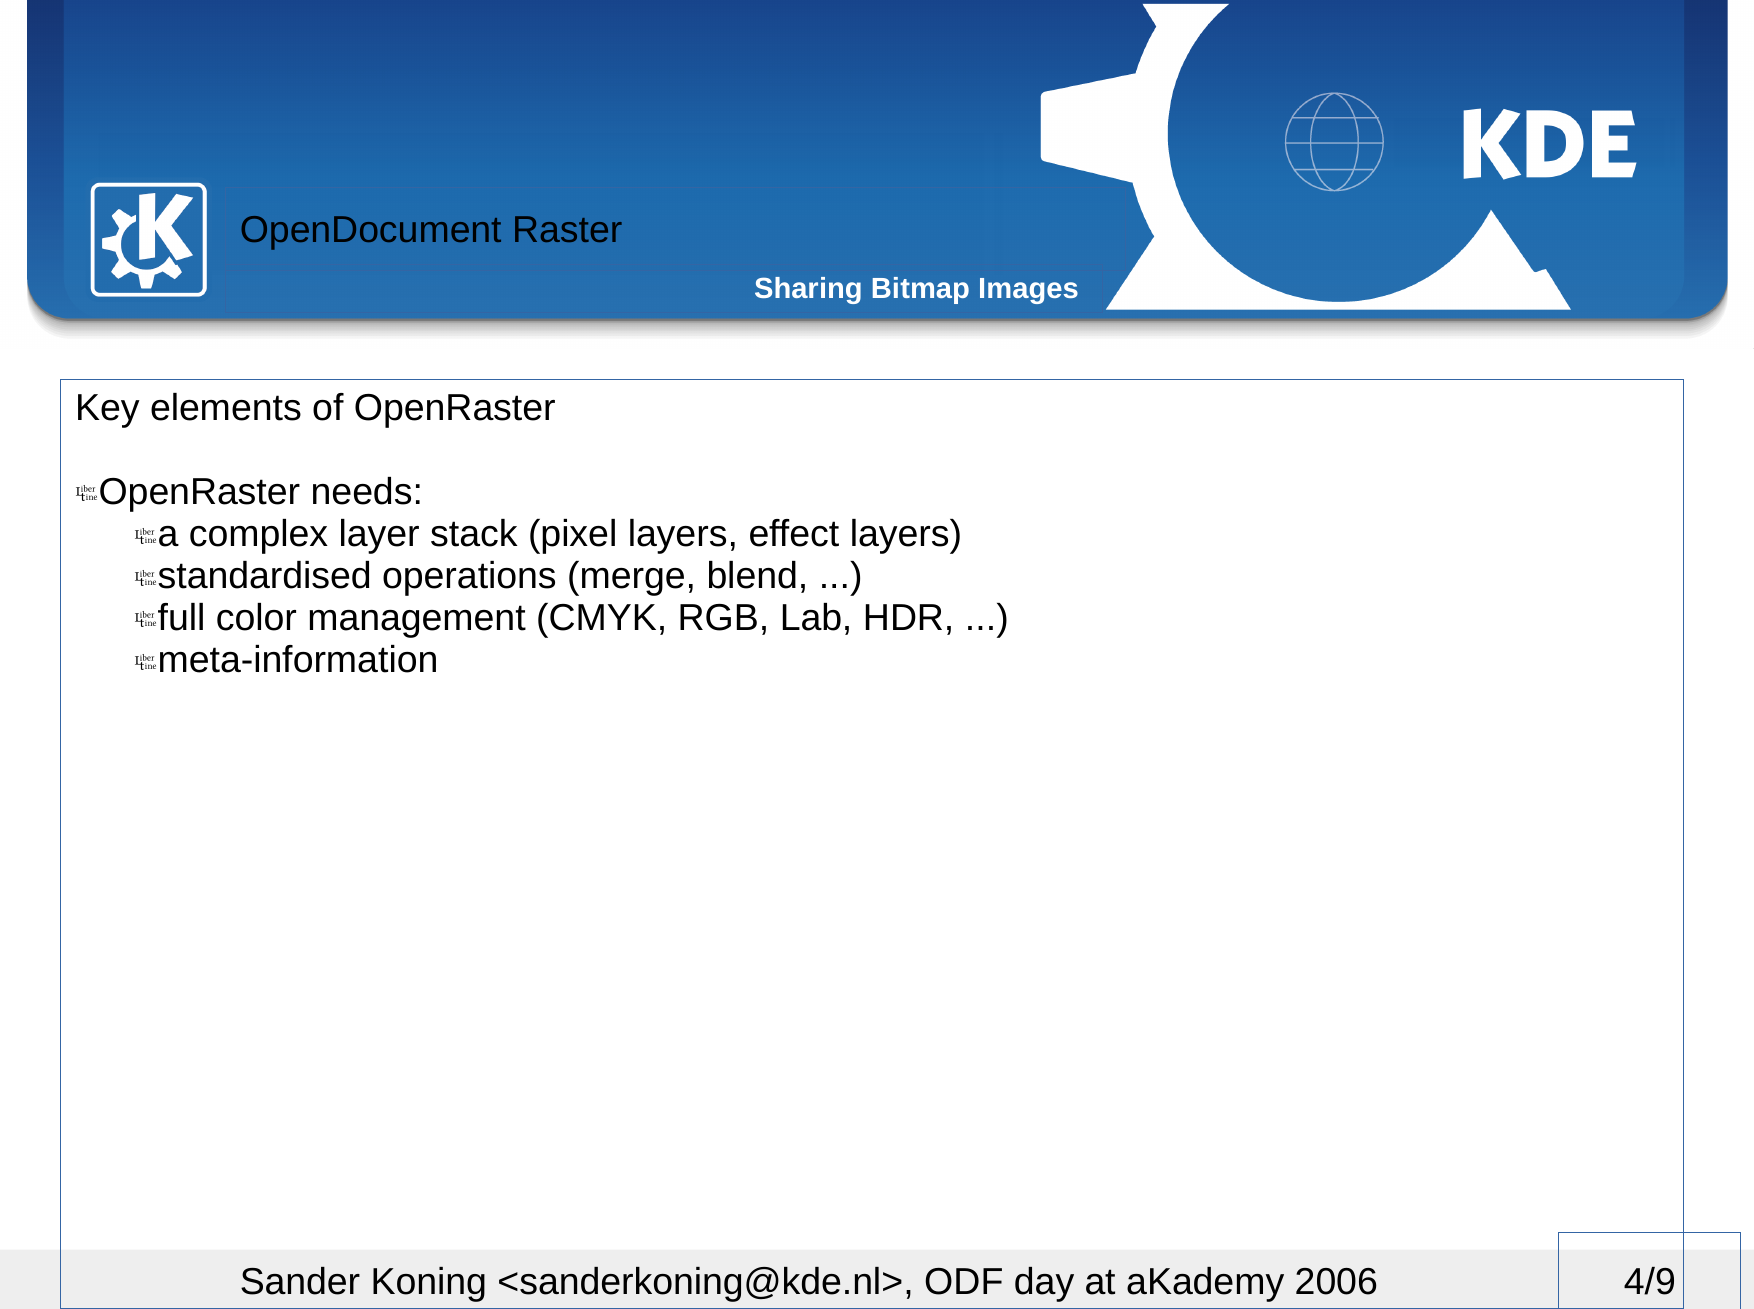

Key elements of OpenRaster
OpenRaster needs:
a complex layer stack (pixel layers, effect layers)
standardised operations (merge, blend, ...)
full color management (CMYK, RGB, Lab, HDR, ...)
meta-information